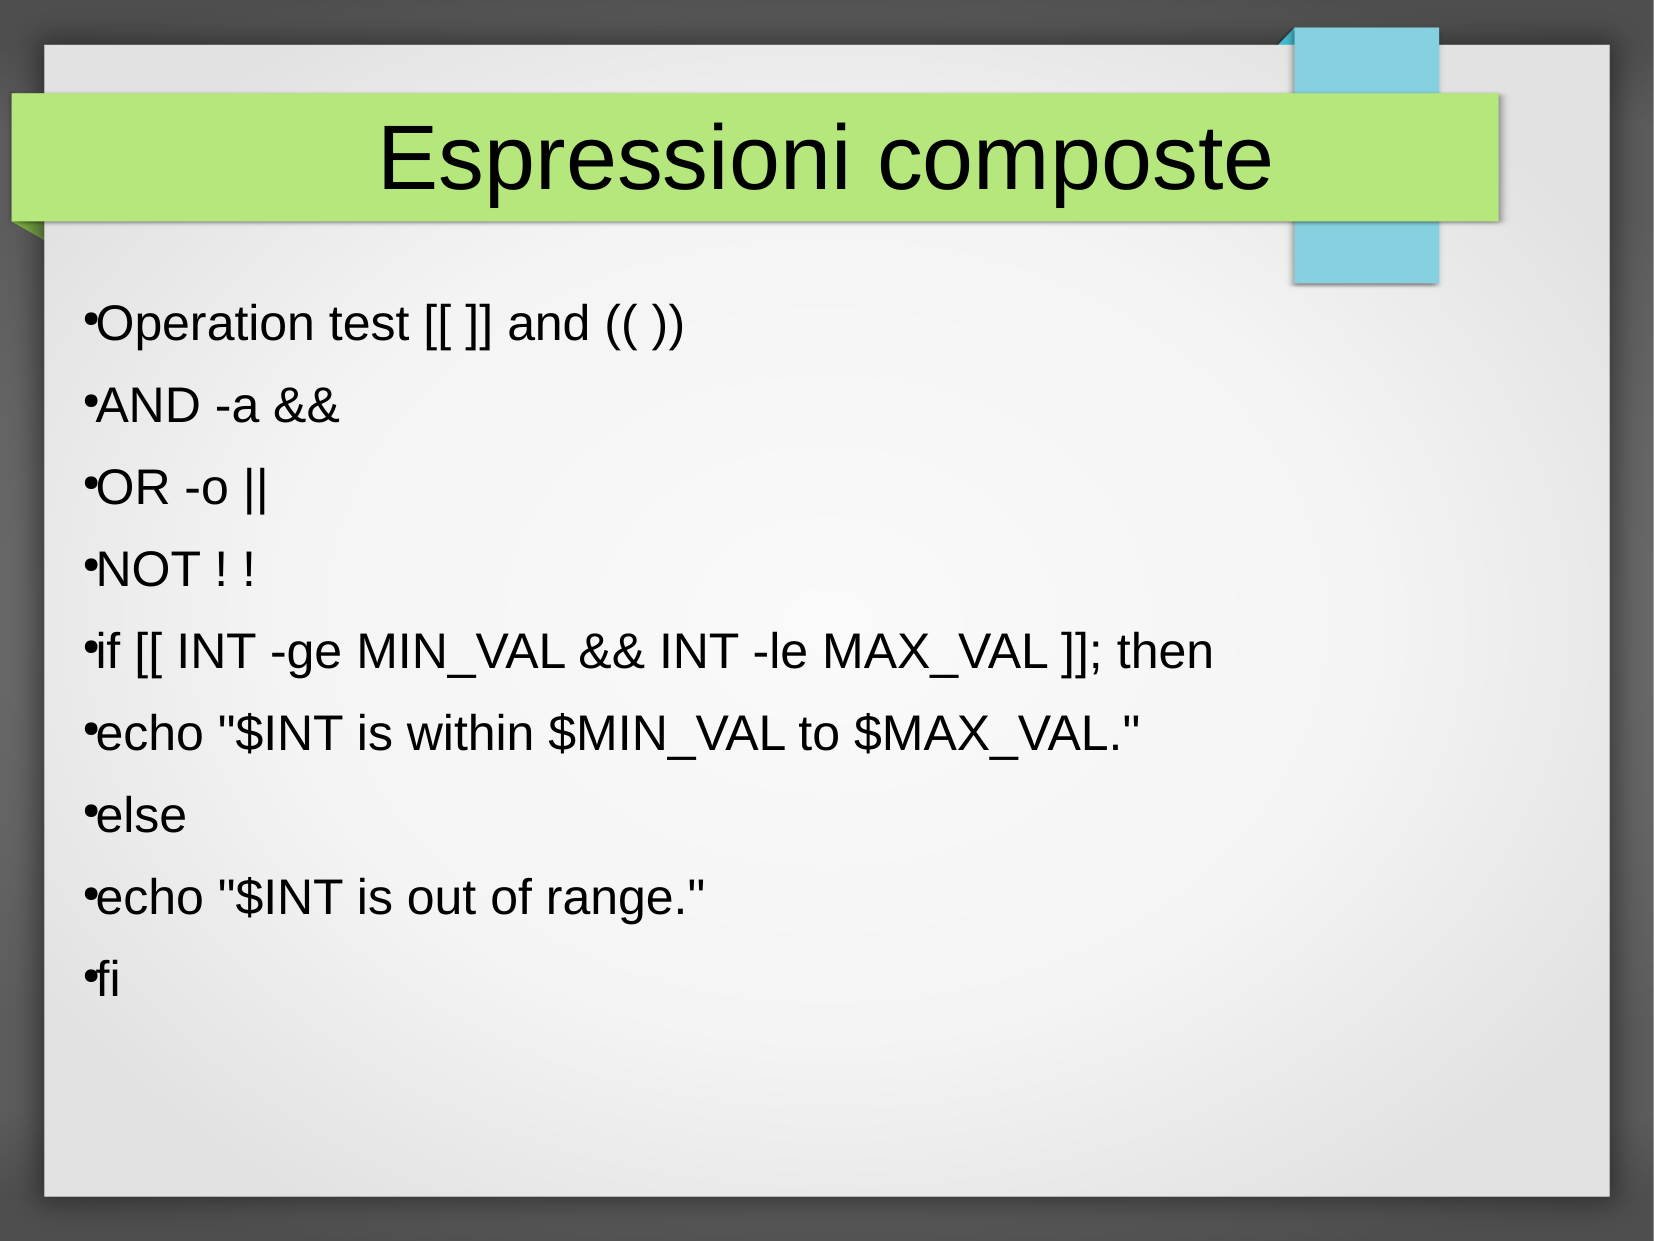

# Espressioni composte
Operation test [[ ]] and (( ))
AND -a &&
OR -o ||
NOT ! !
if [[ INT -ge MIN_VAL && INT -le MAX_VAL ]]; then
echo "$INT is within $MIN_VAL to $MAX_VAL."
else
echo "$INT is out of range."
fi